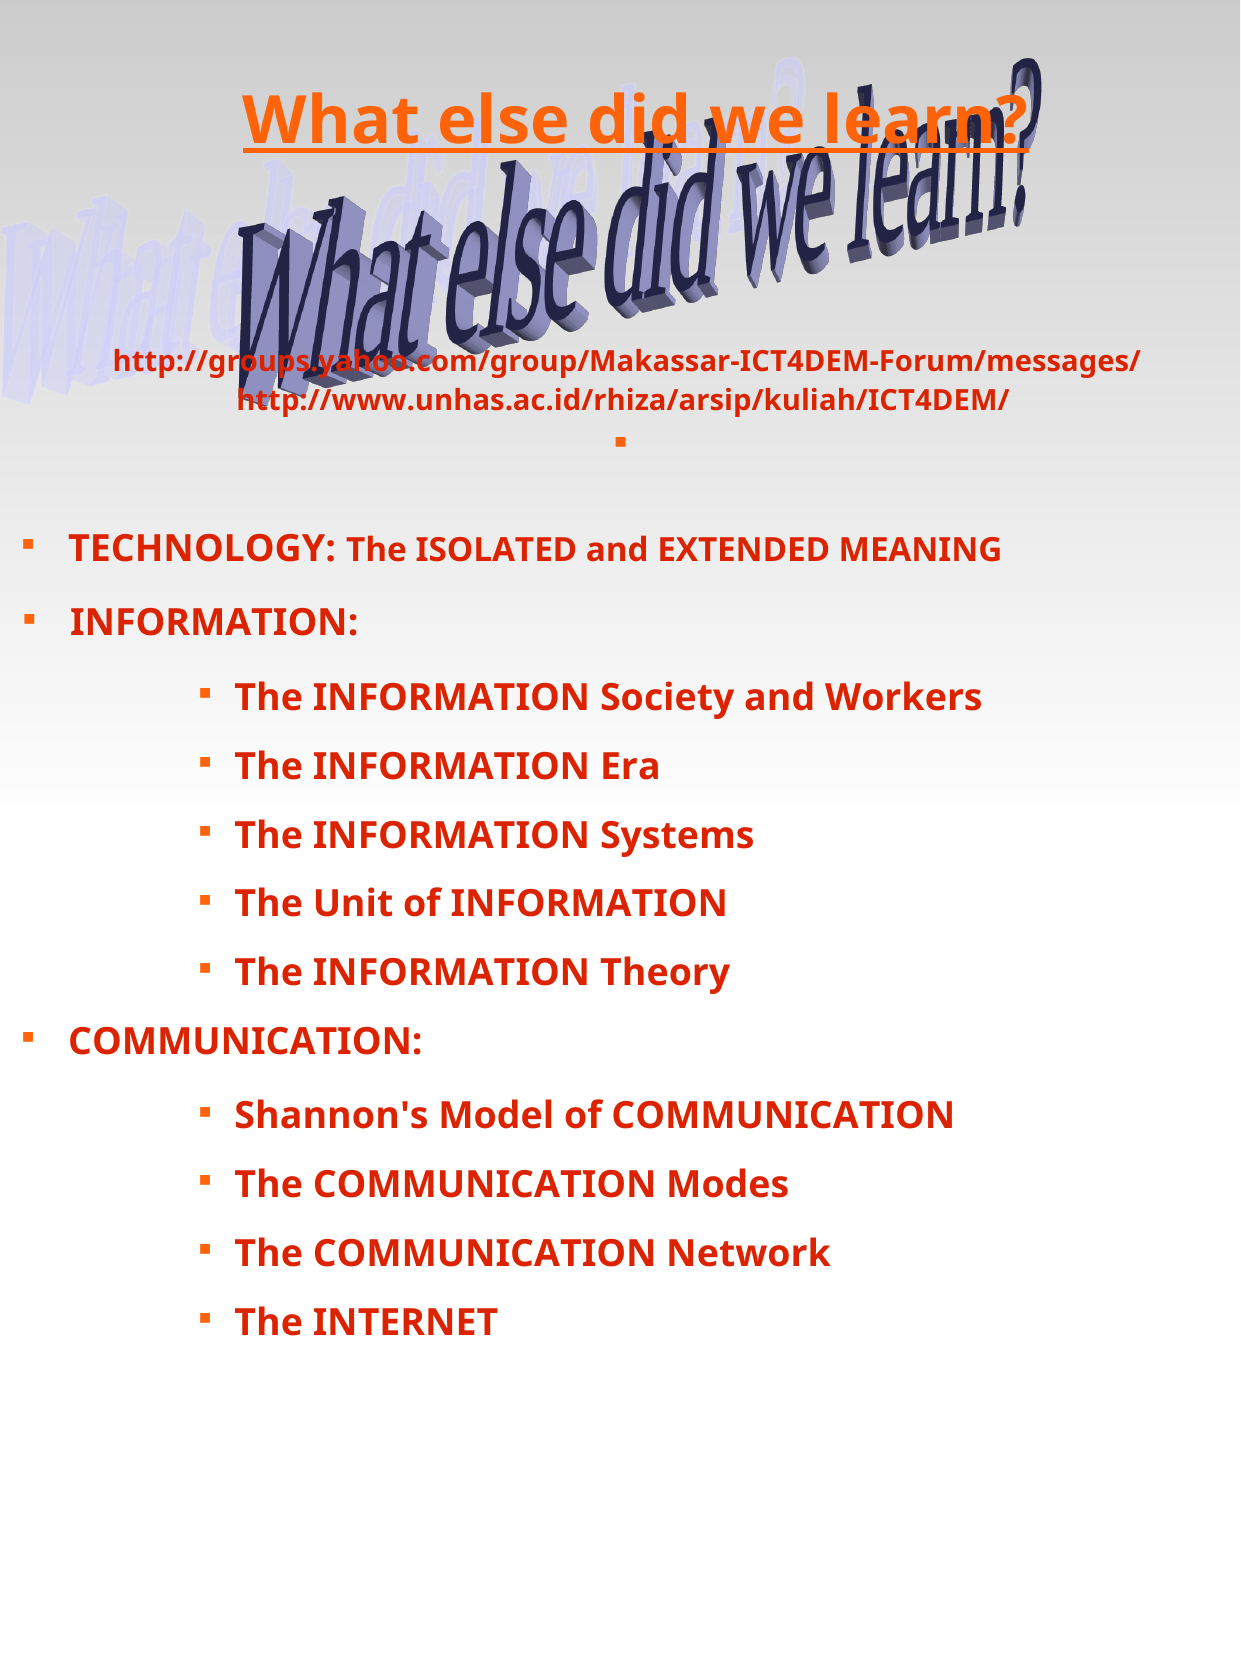

What else did we learn?
# What else did we learn?
http://groups.yahoo.com/group/Makassar-ICT4DEM-Forum/messages/
http://www.unhas.ac.id/rhiza/arsip/kuliah/ICT4DEM/
TECHNOLOGY: The ISOLATED and EXTENDED MEANING
INFORMATION:
The INFORMATION Society and Workers
The INFORMATION Era
The INFORMATION Systems
The Unit of INFORMATION
The INFORMATION Theory
COMMUNICATION:
Shannon's Model of COMMUNICATION
The COMMUNICATION Modes
The COMMUNICATION Network
The INTERNET